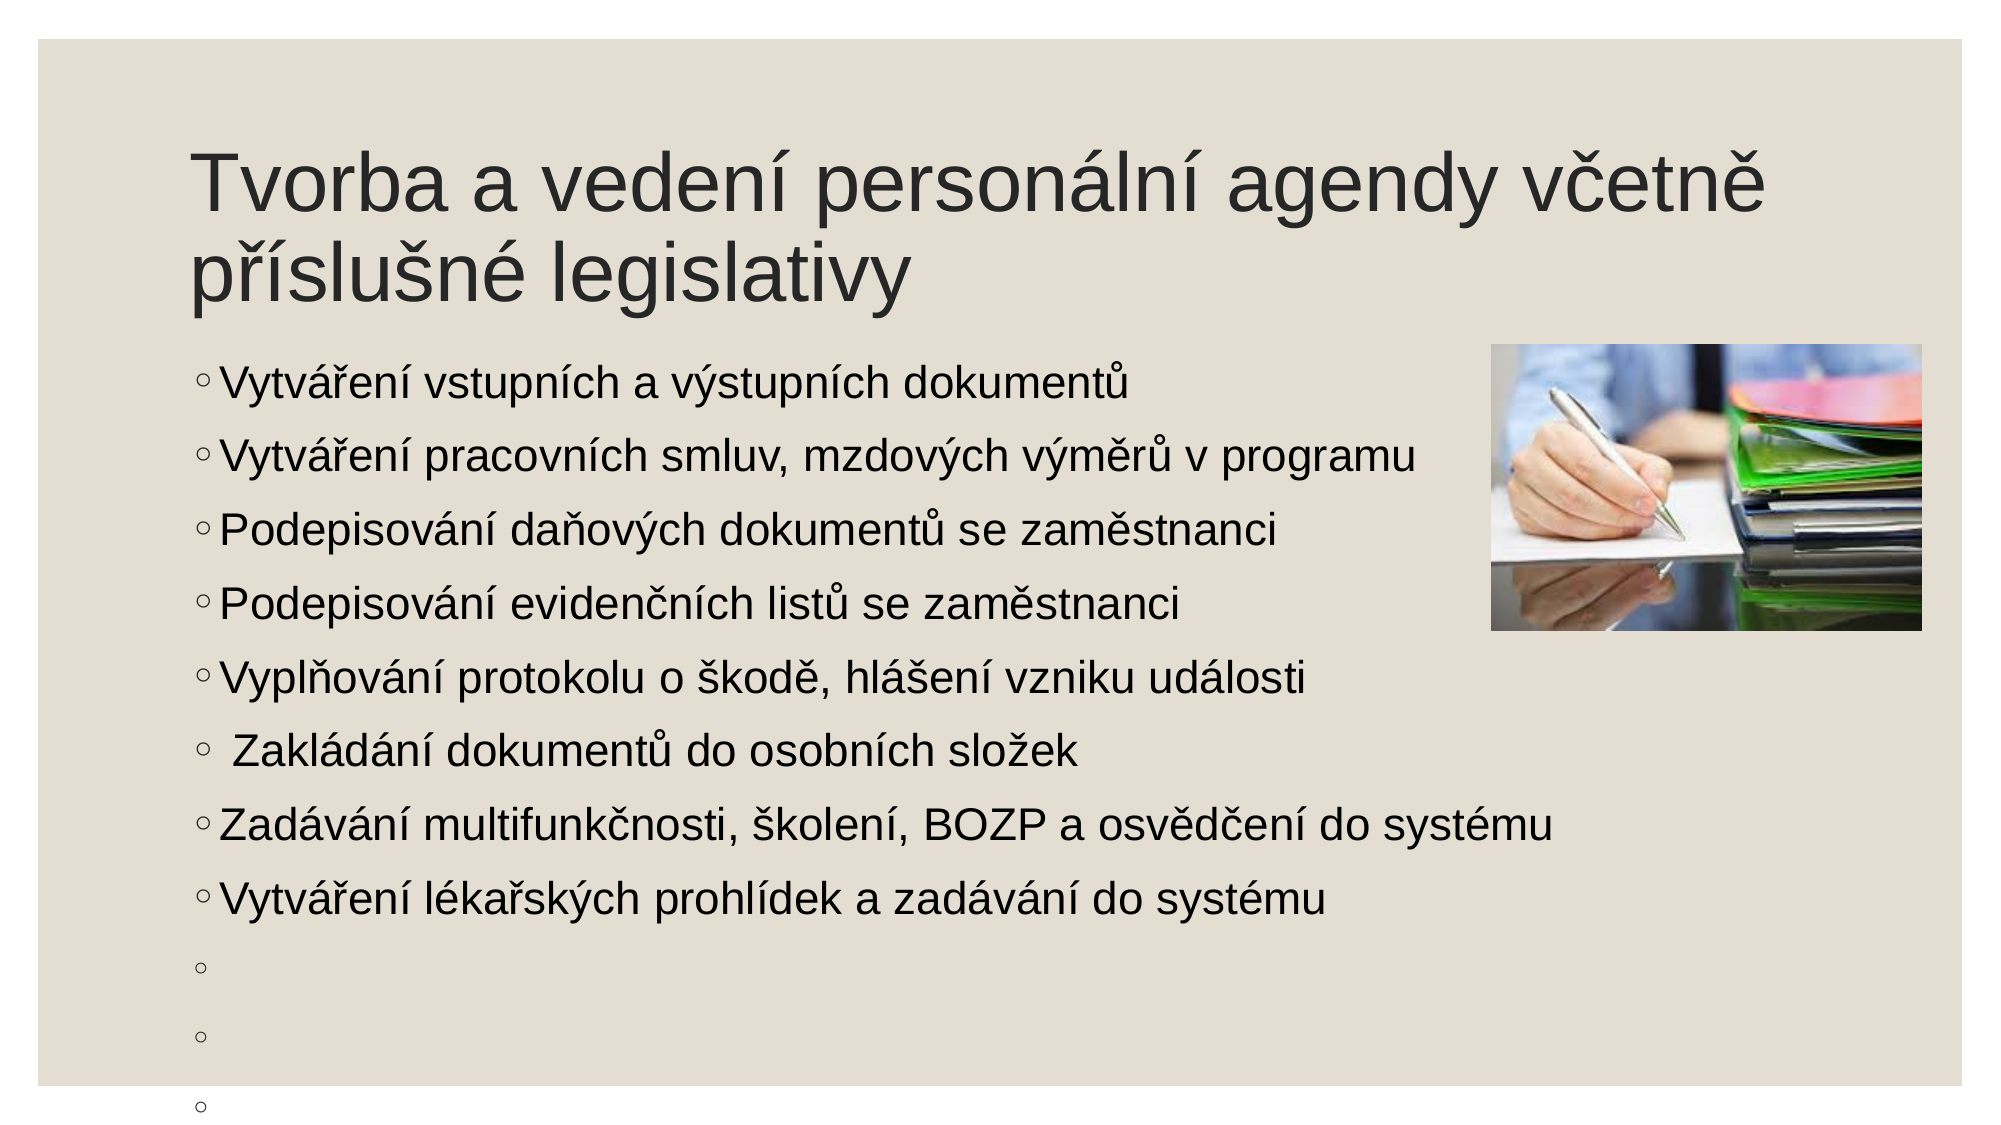

# Tvorba a vedení personální agendy včetně příslušné legislativy
Vytváření vstupních a výstupních dokumentů
Vytváření pracovních smluv, mzdových výměrů v programu
Podepisování daňových dokumentů se zaměstnanci
Podepisování evidenčních listů se zaměstnanci
Vyplňování protokolu o škodě, hlášení vzniku události
 Zakládání dokumentů do osobních složek
Zadávání multifunkčnosti, školení, BOZP a osvědčení do systému
Vytváření lékařských prohlídek a zadávání do systému